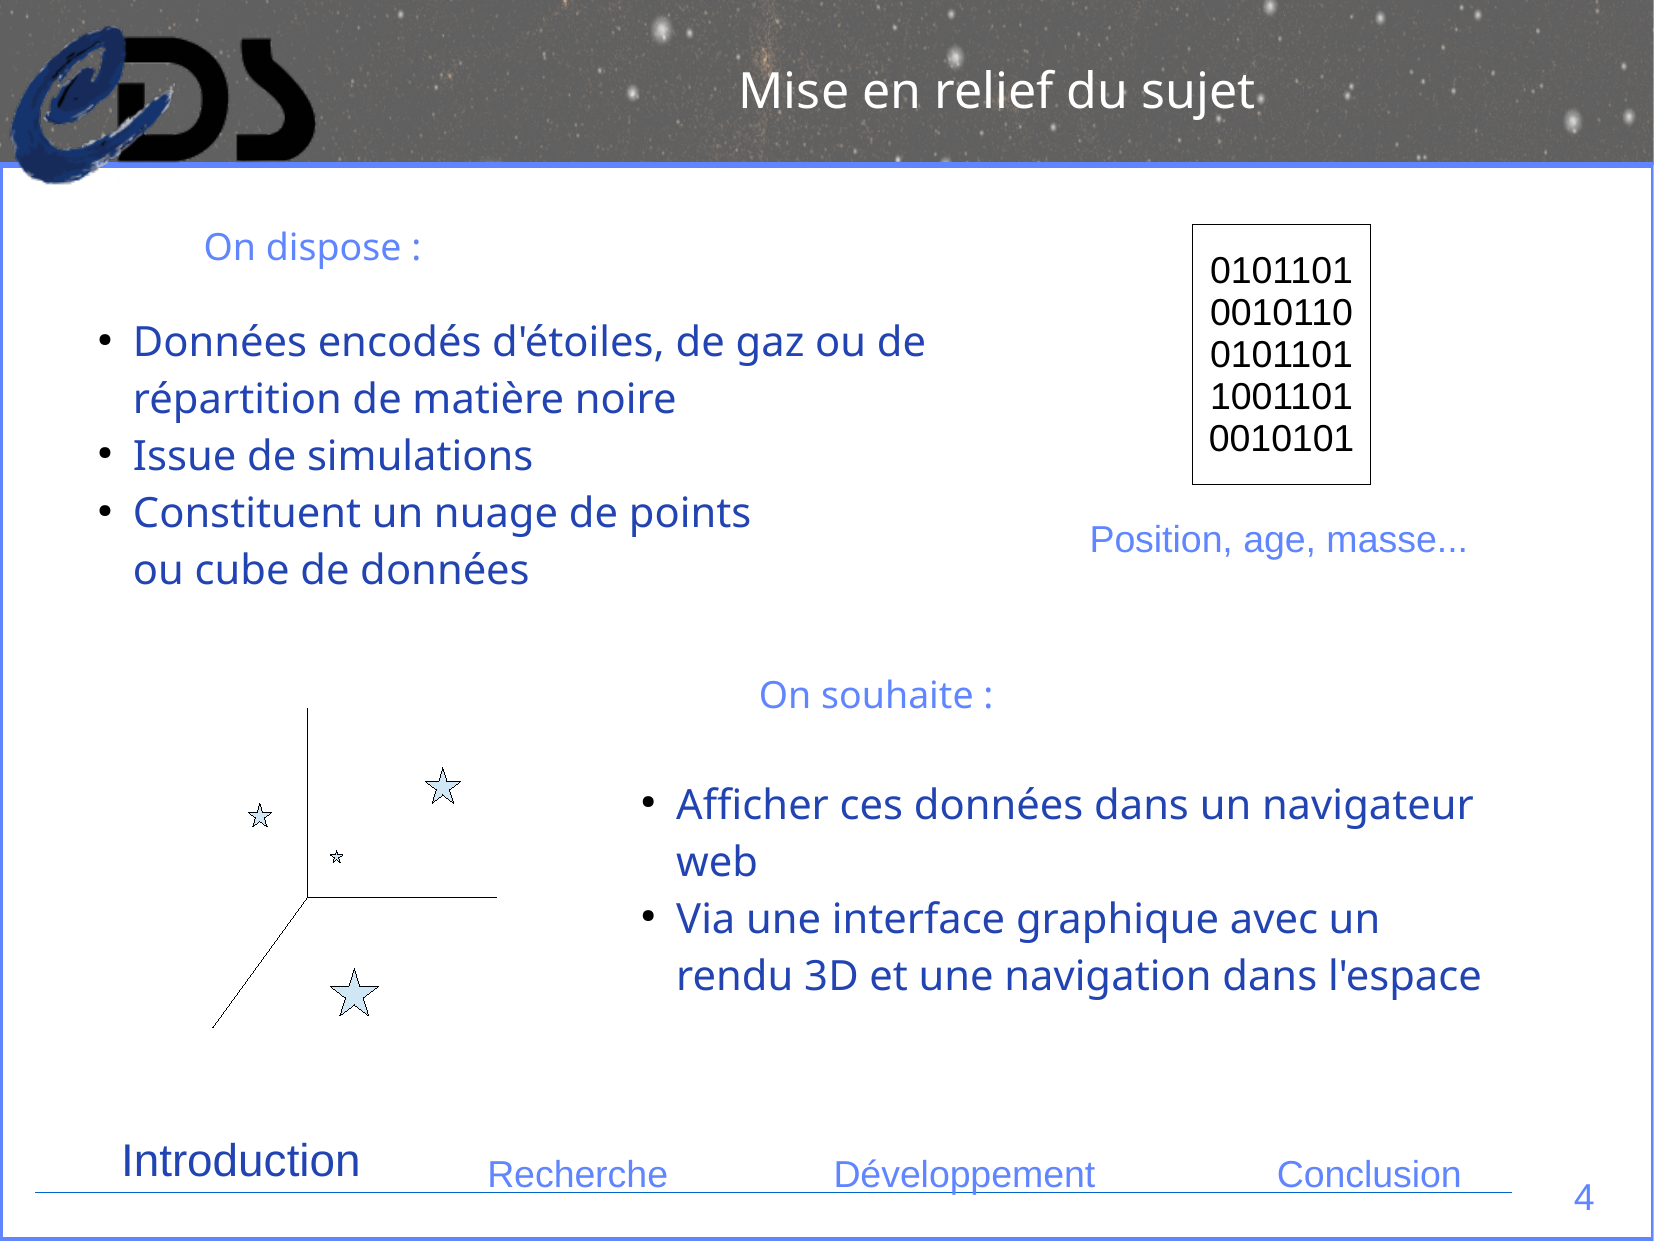

Mise en relief du sujet
On dispose :
0101101
0010110
0101101
1001101
0010101
Données encodés d'étoiles, de gaz ou de répartition de matière noire
Issue de simulations
Constituent un nuage de points
ou cube de données
Position, age, masse...
On souhaite :
Afficher ces données dans un navigateur web
Via une interface graphique avec un rendu 3D et une navigation dans l'espace
Introduction
Recherche
Développement
Conclusion
4